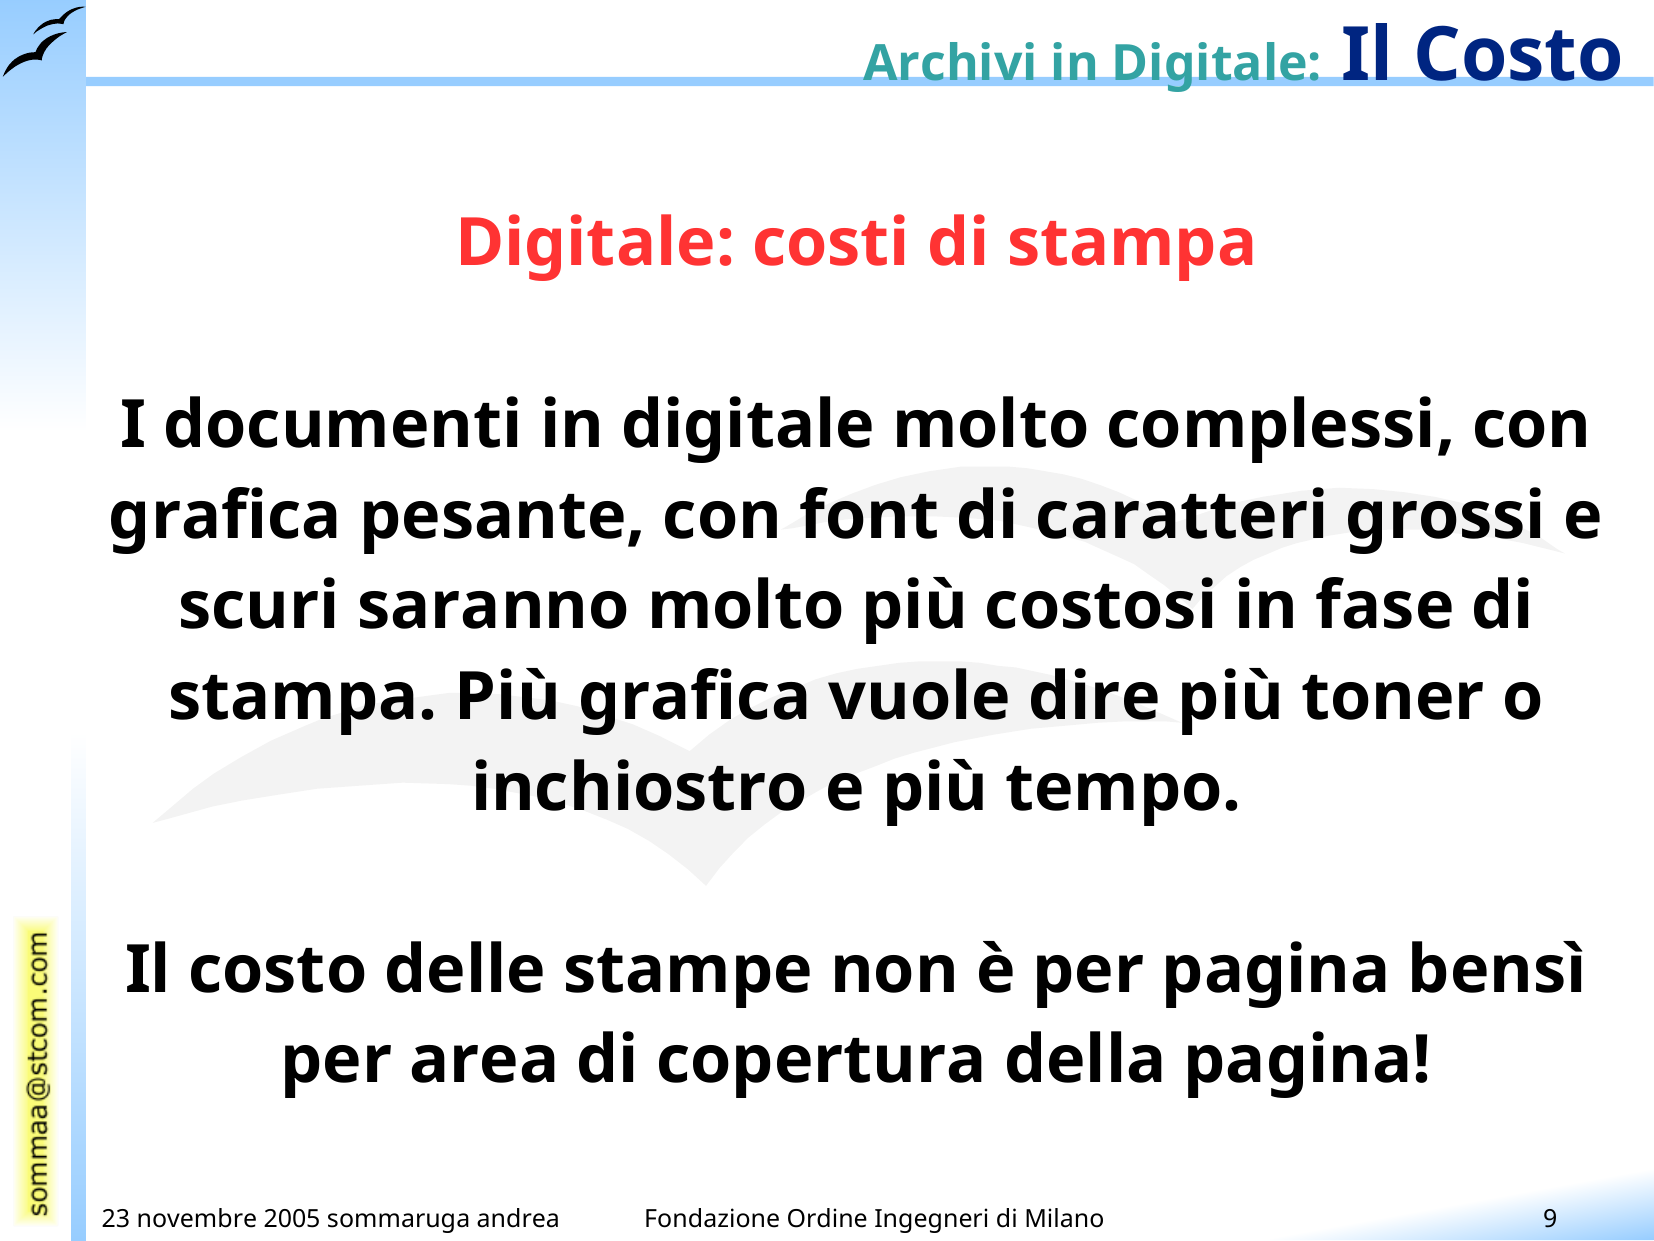

# Archivi in Digitale: Il Costo
Digitale: costi di stampa
I documenti in digitale molto complessi, con grafica pesante, con font di caratteri grossi e scuri saranno molto più costosi in fase di stampa. Più grafica vuole dire più toner o inchiostro e più tempo.
Il costo delle stampe non è per pagina bensì per area di copertura della pagina!